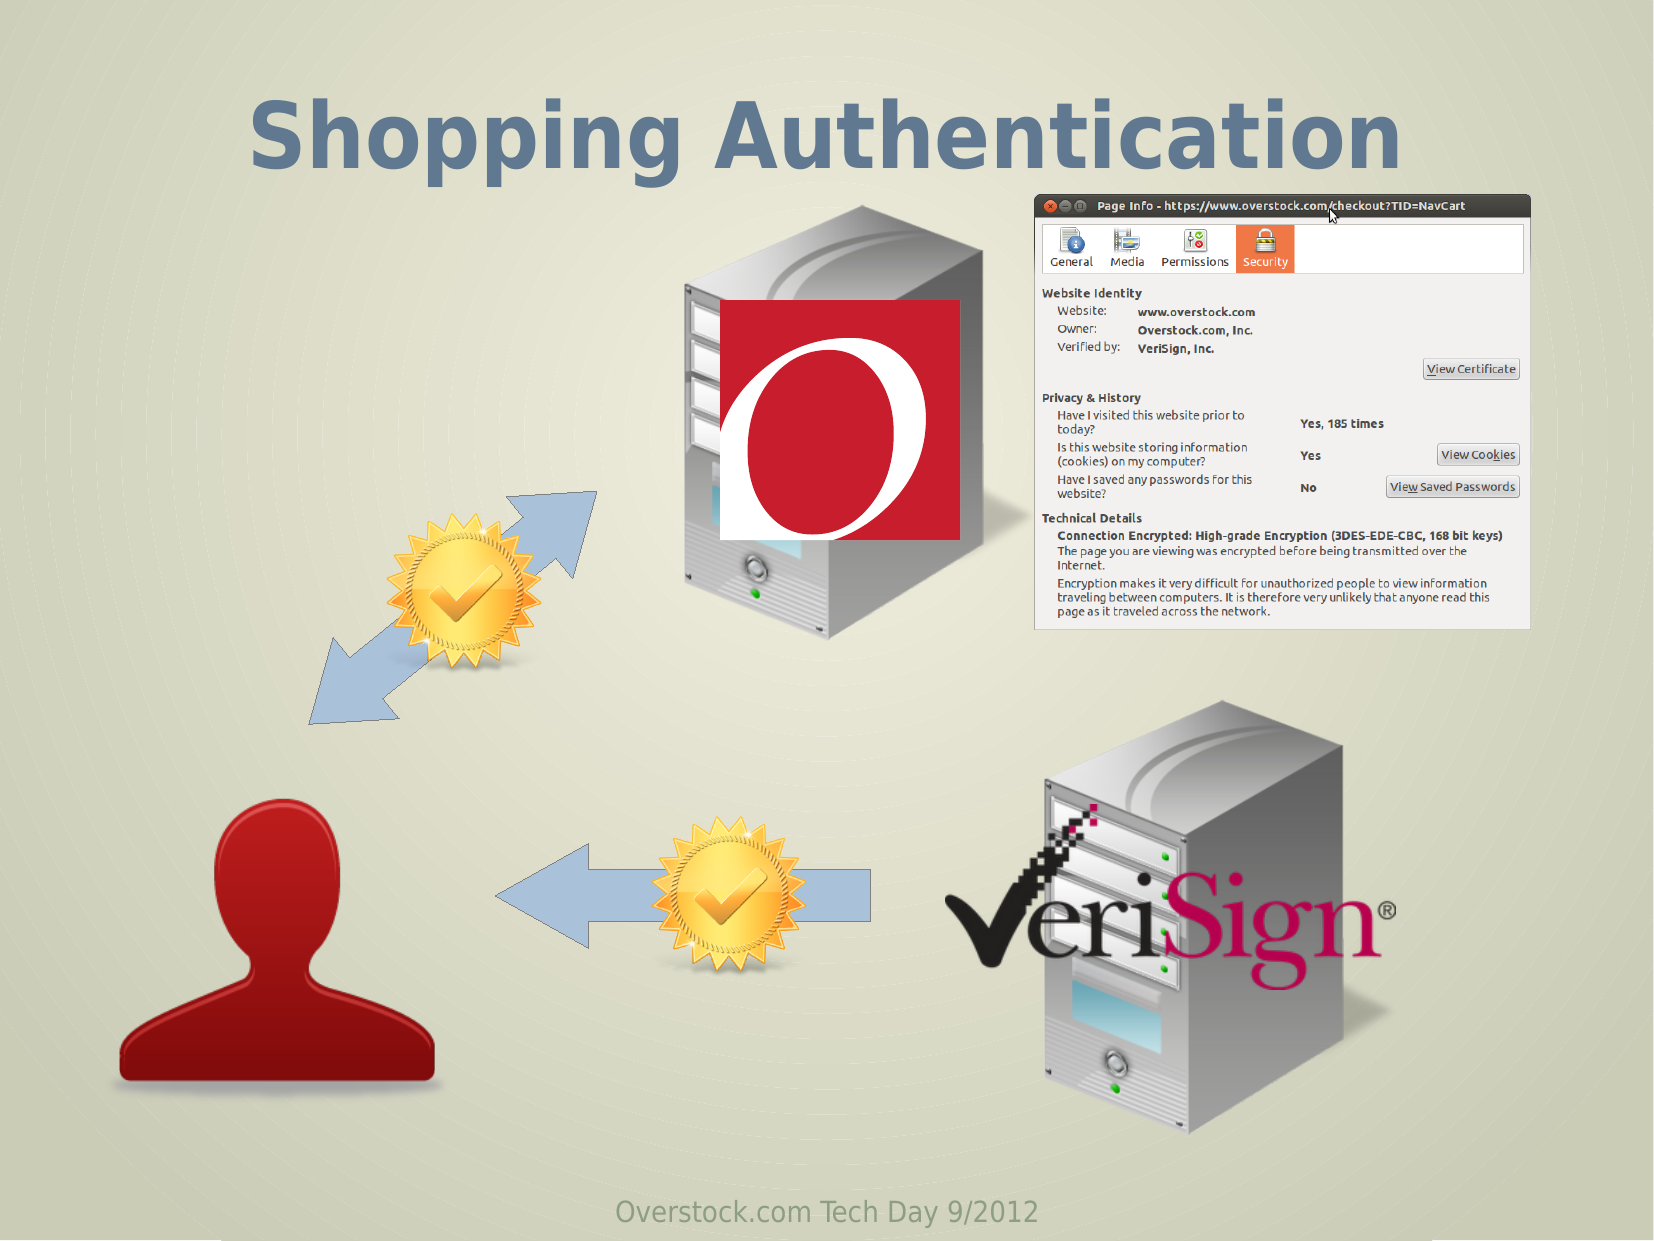

# Shopping Authentication
Overstock.com Tech Day 9/2012